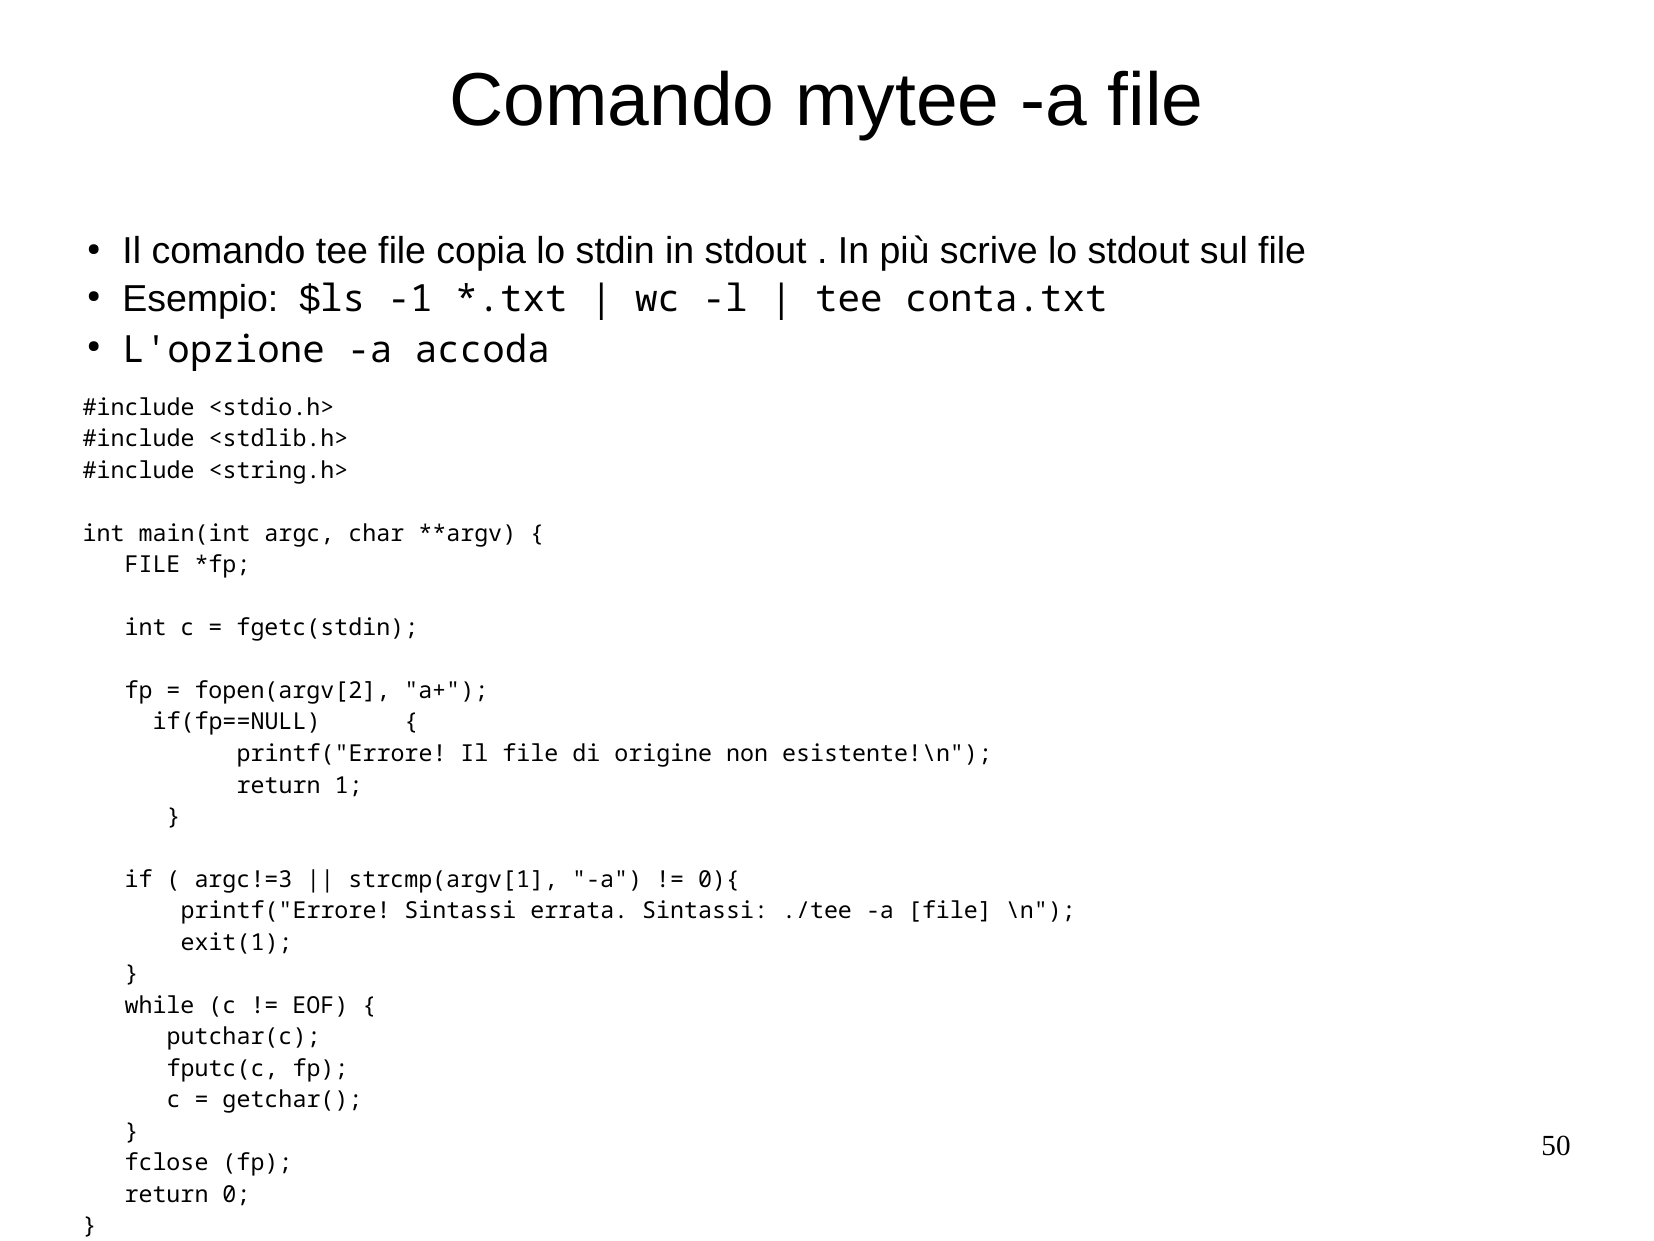

# Comando mytee -a file
Il comando tee file copia lo stdin in stdout . In più scrive lo stdout sul file
Esempio: $ls -1 *.txt | wc -l | tee conta.txt
L'opzione -a accoda
#include <stdio.h>
#include <stdlib.h>
#include <string.h>
int main(int argc, char **argv) {
 FILE *fp;
 int c = fgetc(stdin);
 fp = fopen(argv[2], "a+");
 if(fp==NULL) {
 printf("Errore! Il file di origine non esistente!\n");
 return 1;
 }
 if ( argc!=3 || strcmp(argv[1], "-a") != 0){
 printf("Errore! Sintassi errata. Sintassi: ./tee -a [file] \n");
 exit(1);
 }
 while (c != EOF) {
 putchar(c);
 fputc(c, fp);
 c = getchar();
 }
 fclose (fp);
 return 0;
}
50